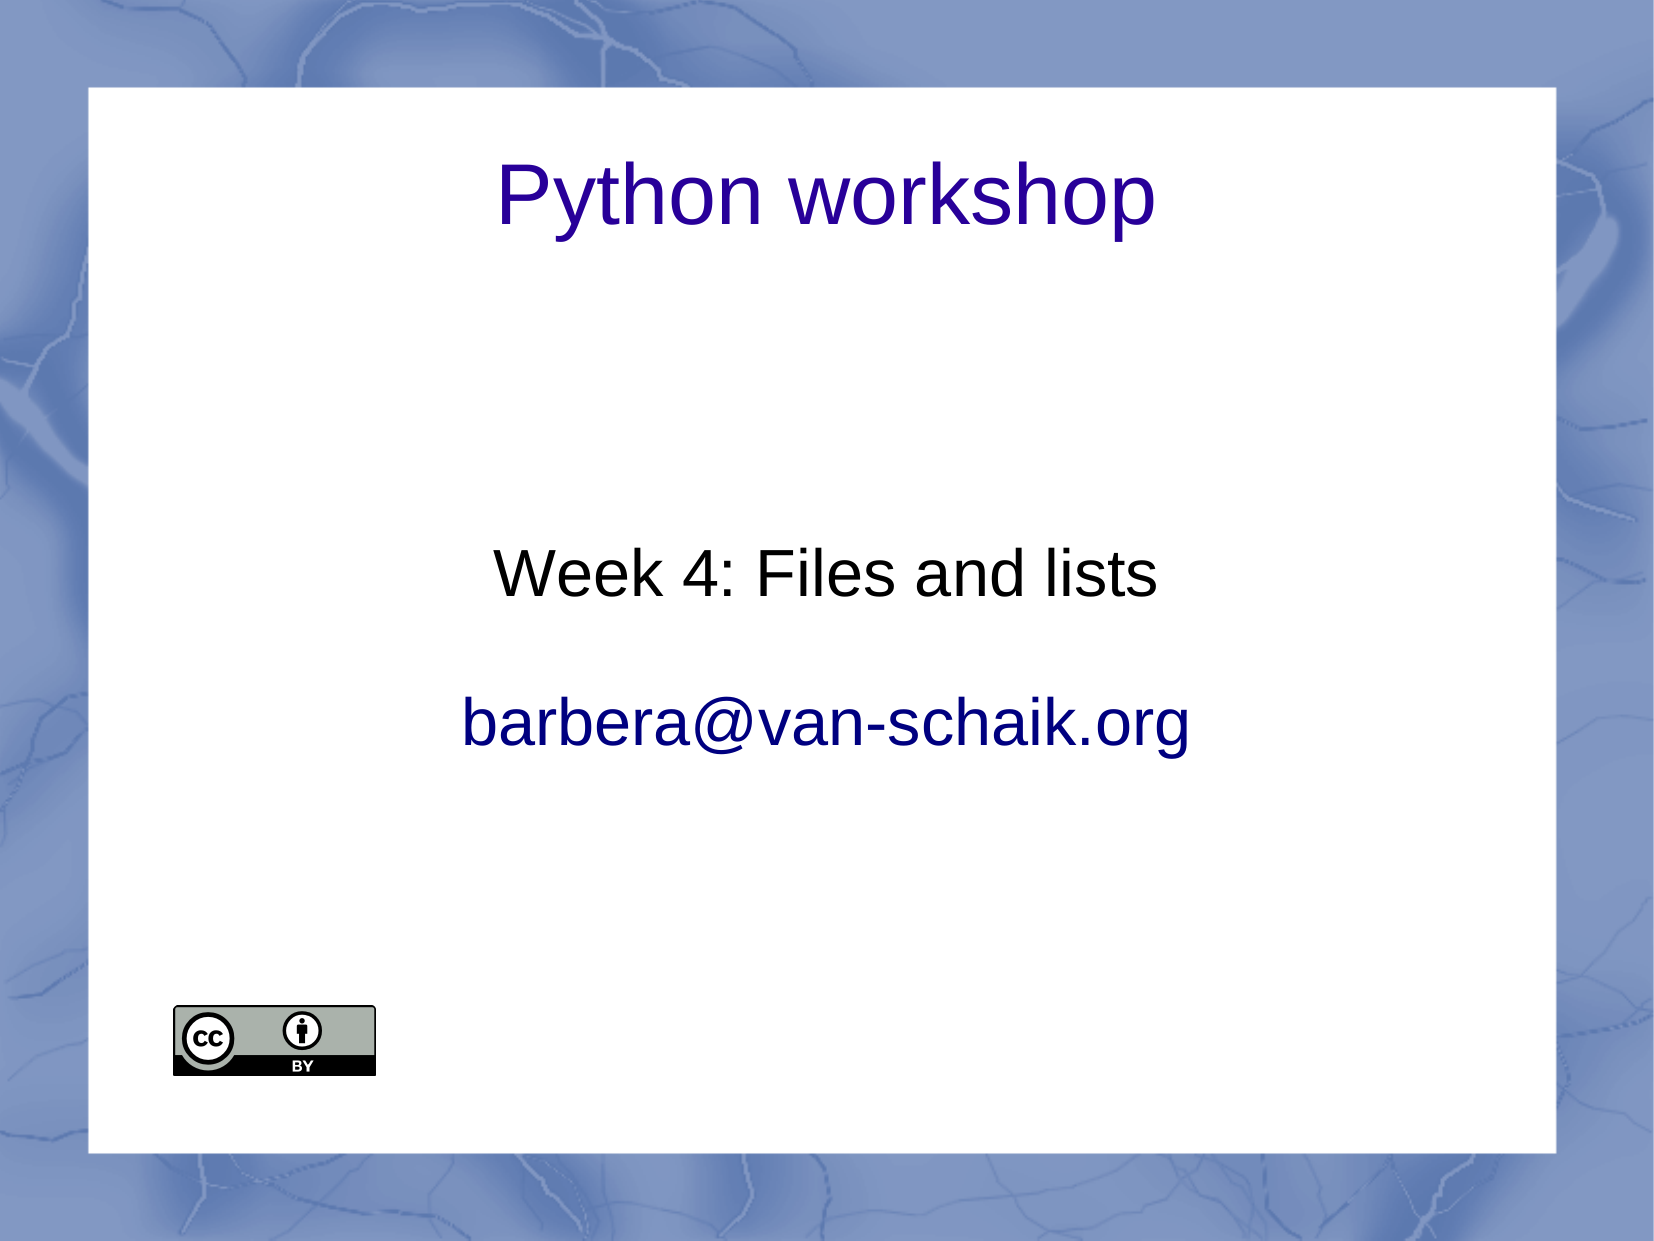

# Python workshop
Week 4: Files and lists
barbera@van-schaik.org